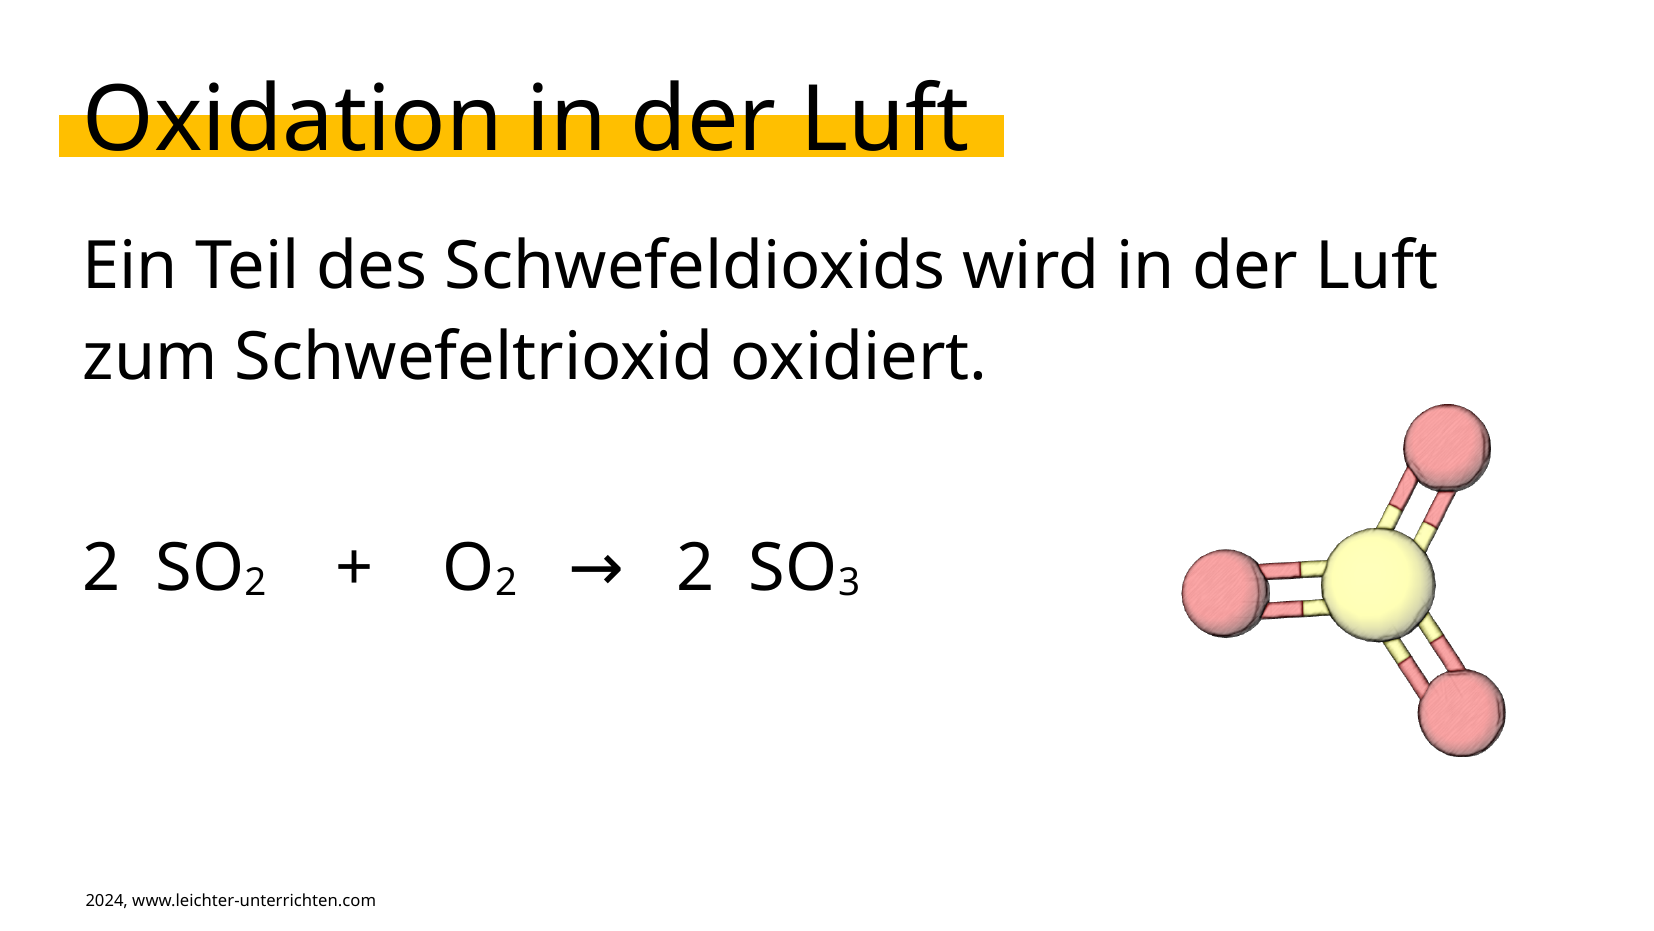

# Oxidation in der Luft
Ein Teil des Schwefeldioxids wird in der Luft zum Schwefeltrioxid oxidiert.
2 SO2 + O2 → 2 SO3